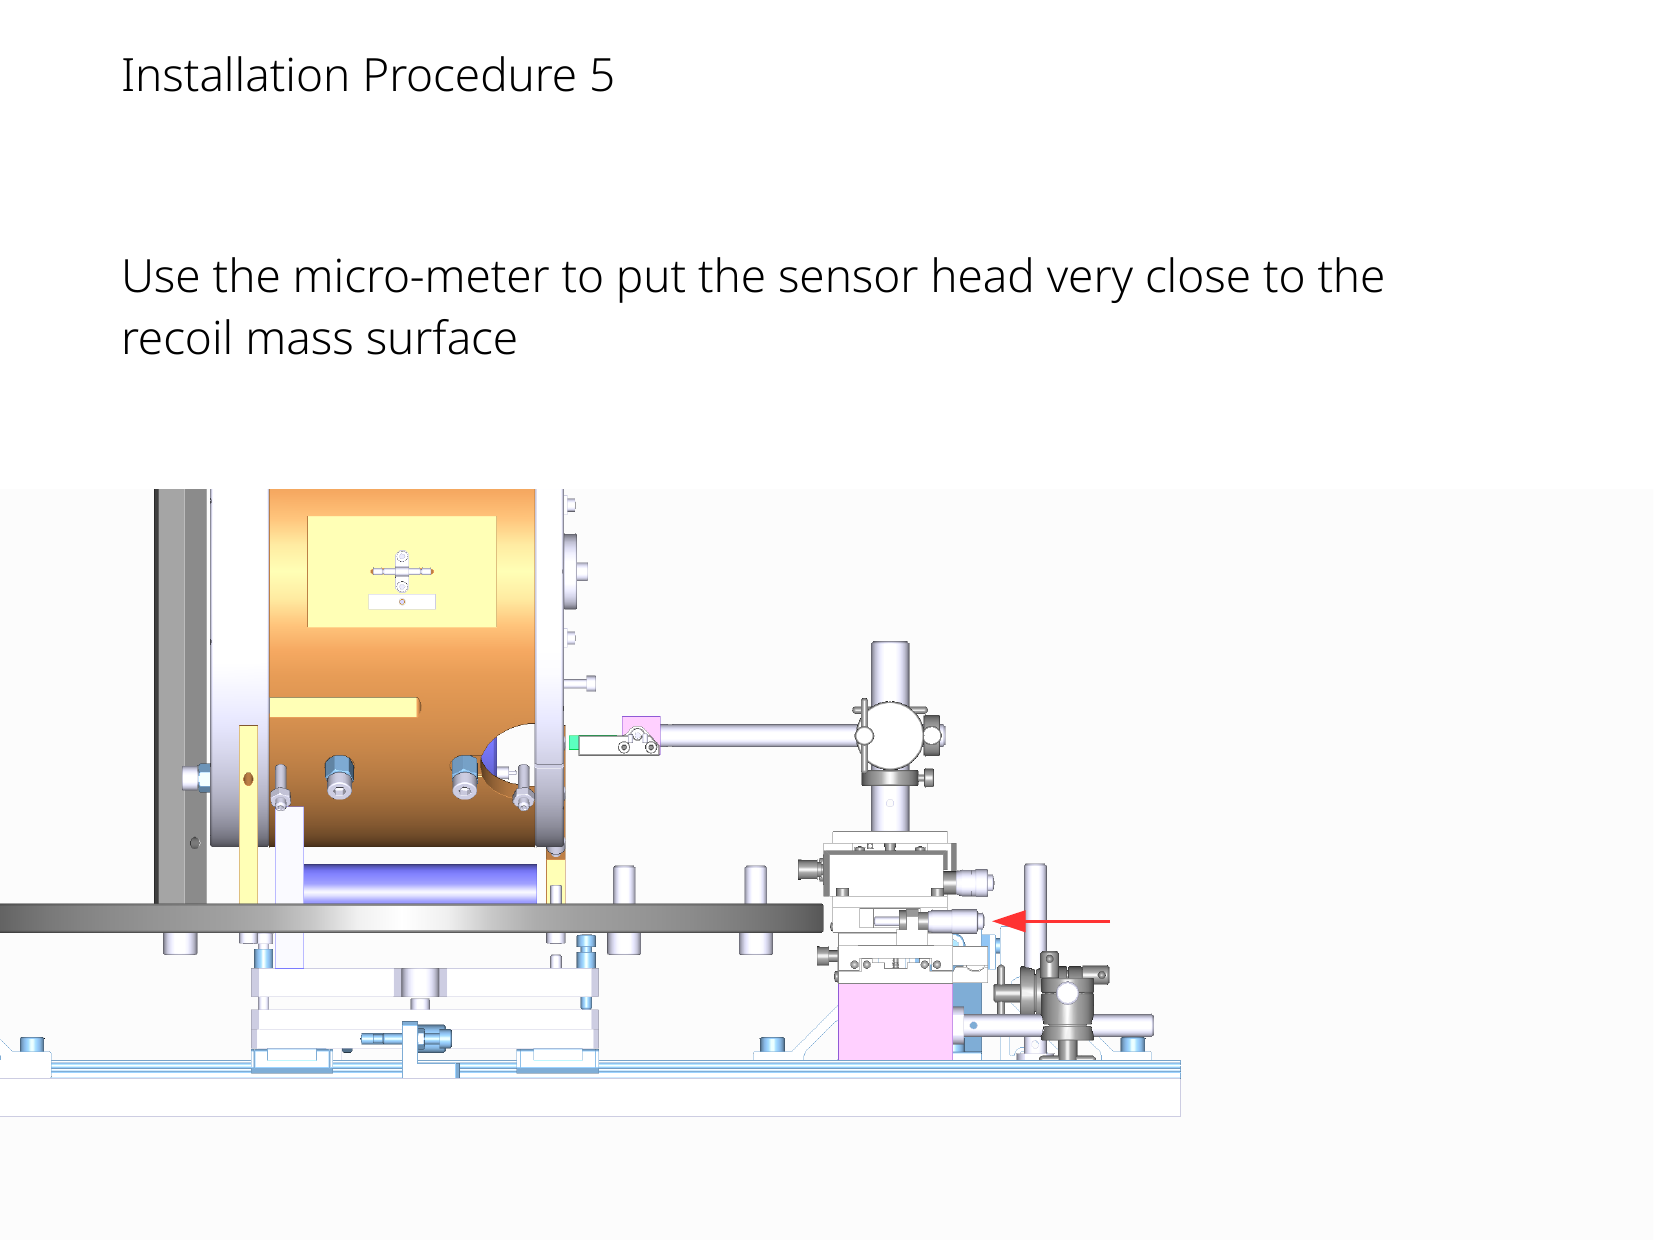

Installation Procedure 5
Use the micro-meter to put the sensor head very close to the recoil mass surface